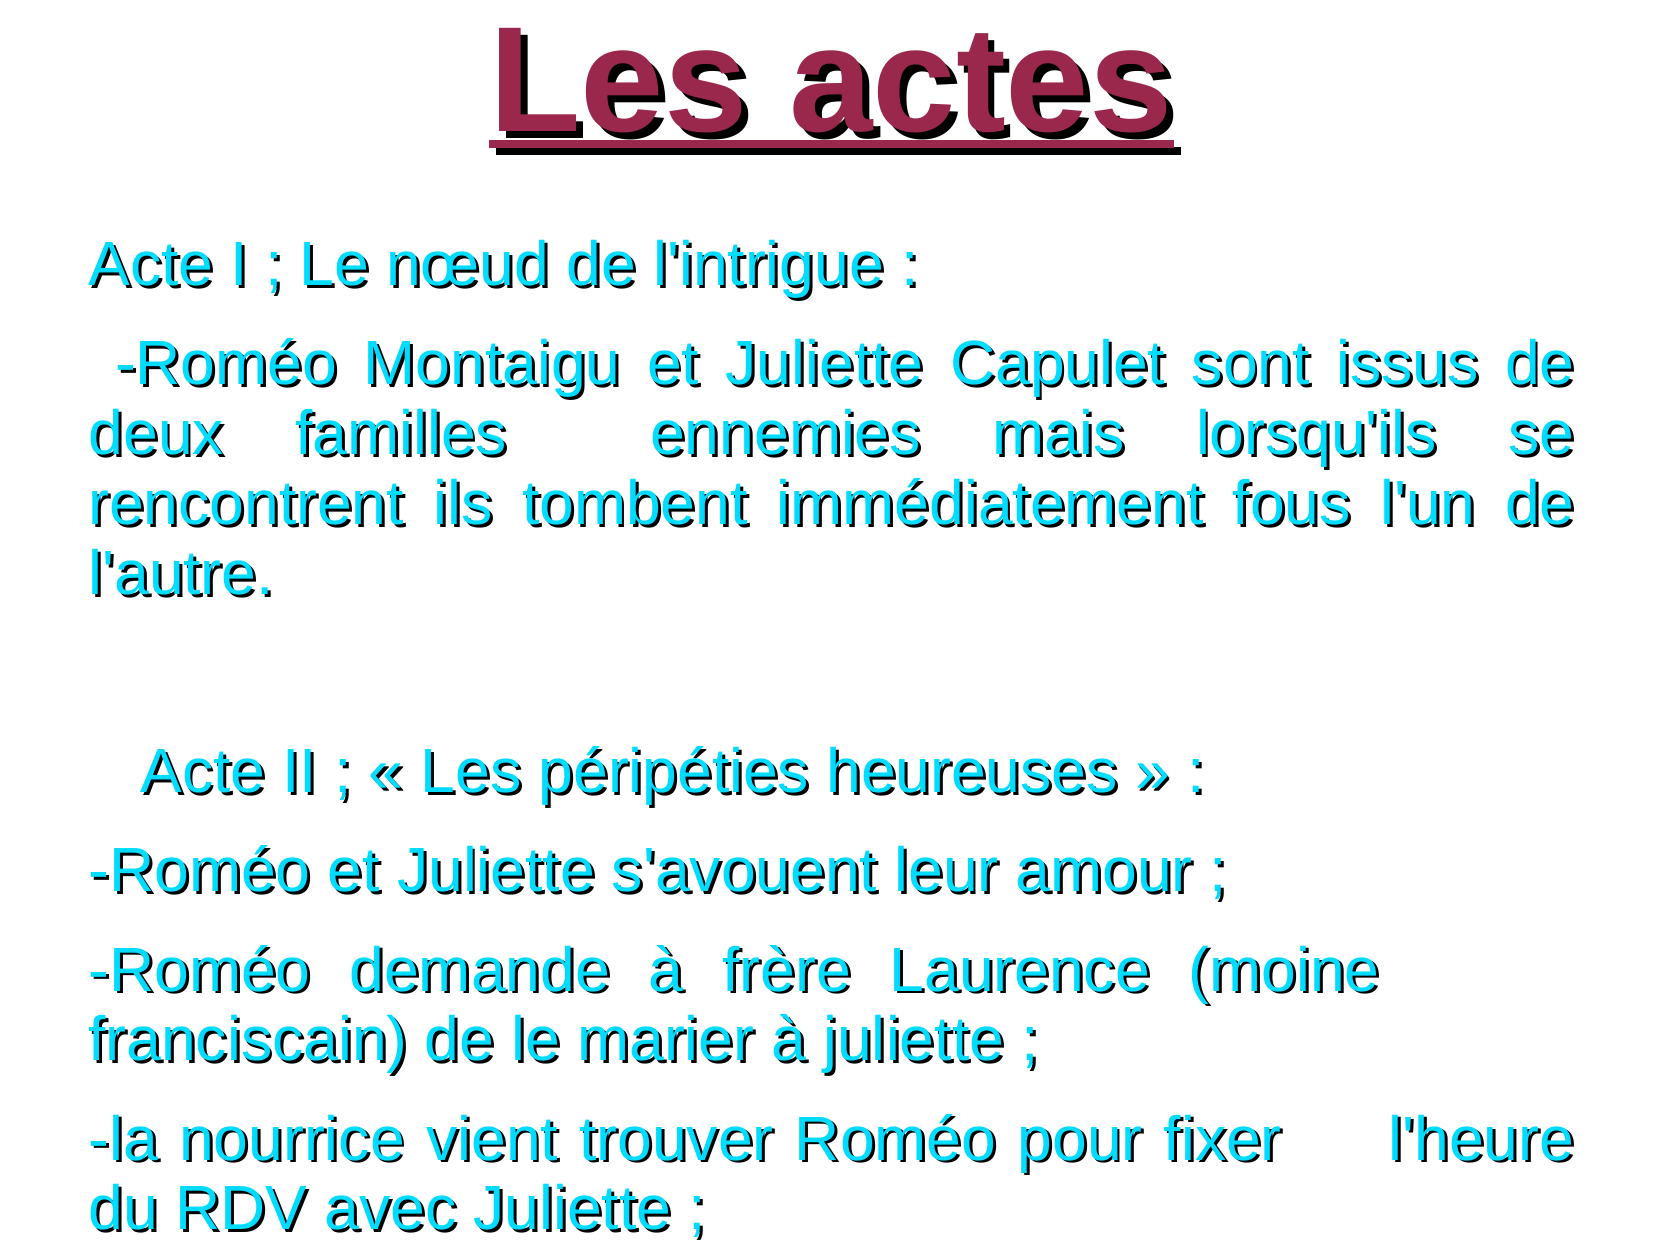

# Les actes
Acte I ; Le nœud de l'intrigue :
 -Roméo Montaigu et Juliette Capulet sont issus de deux familles ennemies mais lorsqu'ils se rencontrent ils tombent immédiatement fous l'un de l'autre.
 Acte II ; « Les péripéties heureuses » :
-Roméo et Juliette s'avouent leur amour ;
-Roméo demande à frère Laurence (moine franciscain) de le marier à juliette ;
-la nourrice vient trouver Roméo pour fixer l'heure du RDV avec Juliette ;